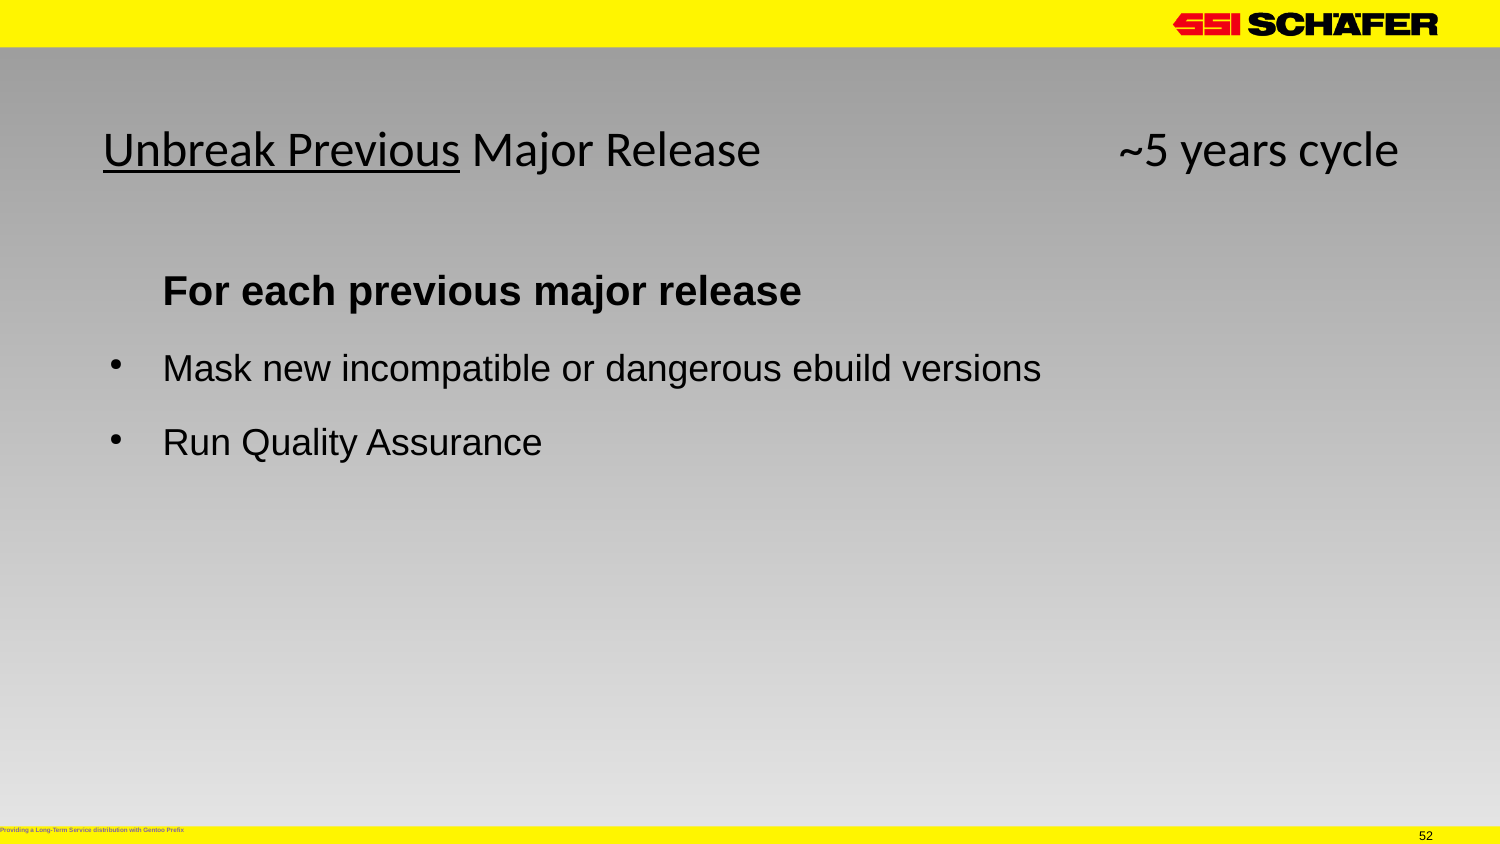

Unbreak Previous Major Release
~5 years cycle
# For each previous major release
Mask new incompatible or dangerous ebuild versions
Run Quality Assurance
© 2015 SSI Schäfer